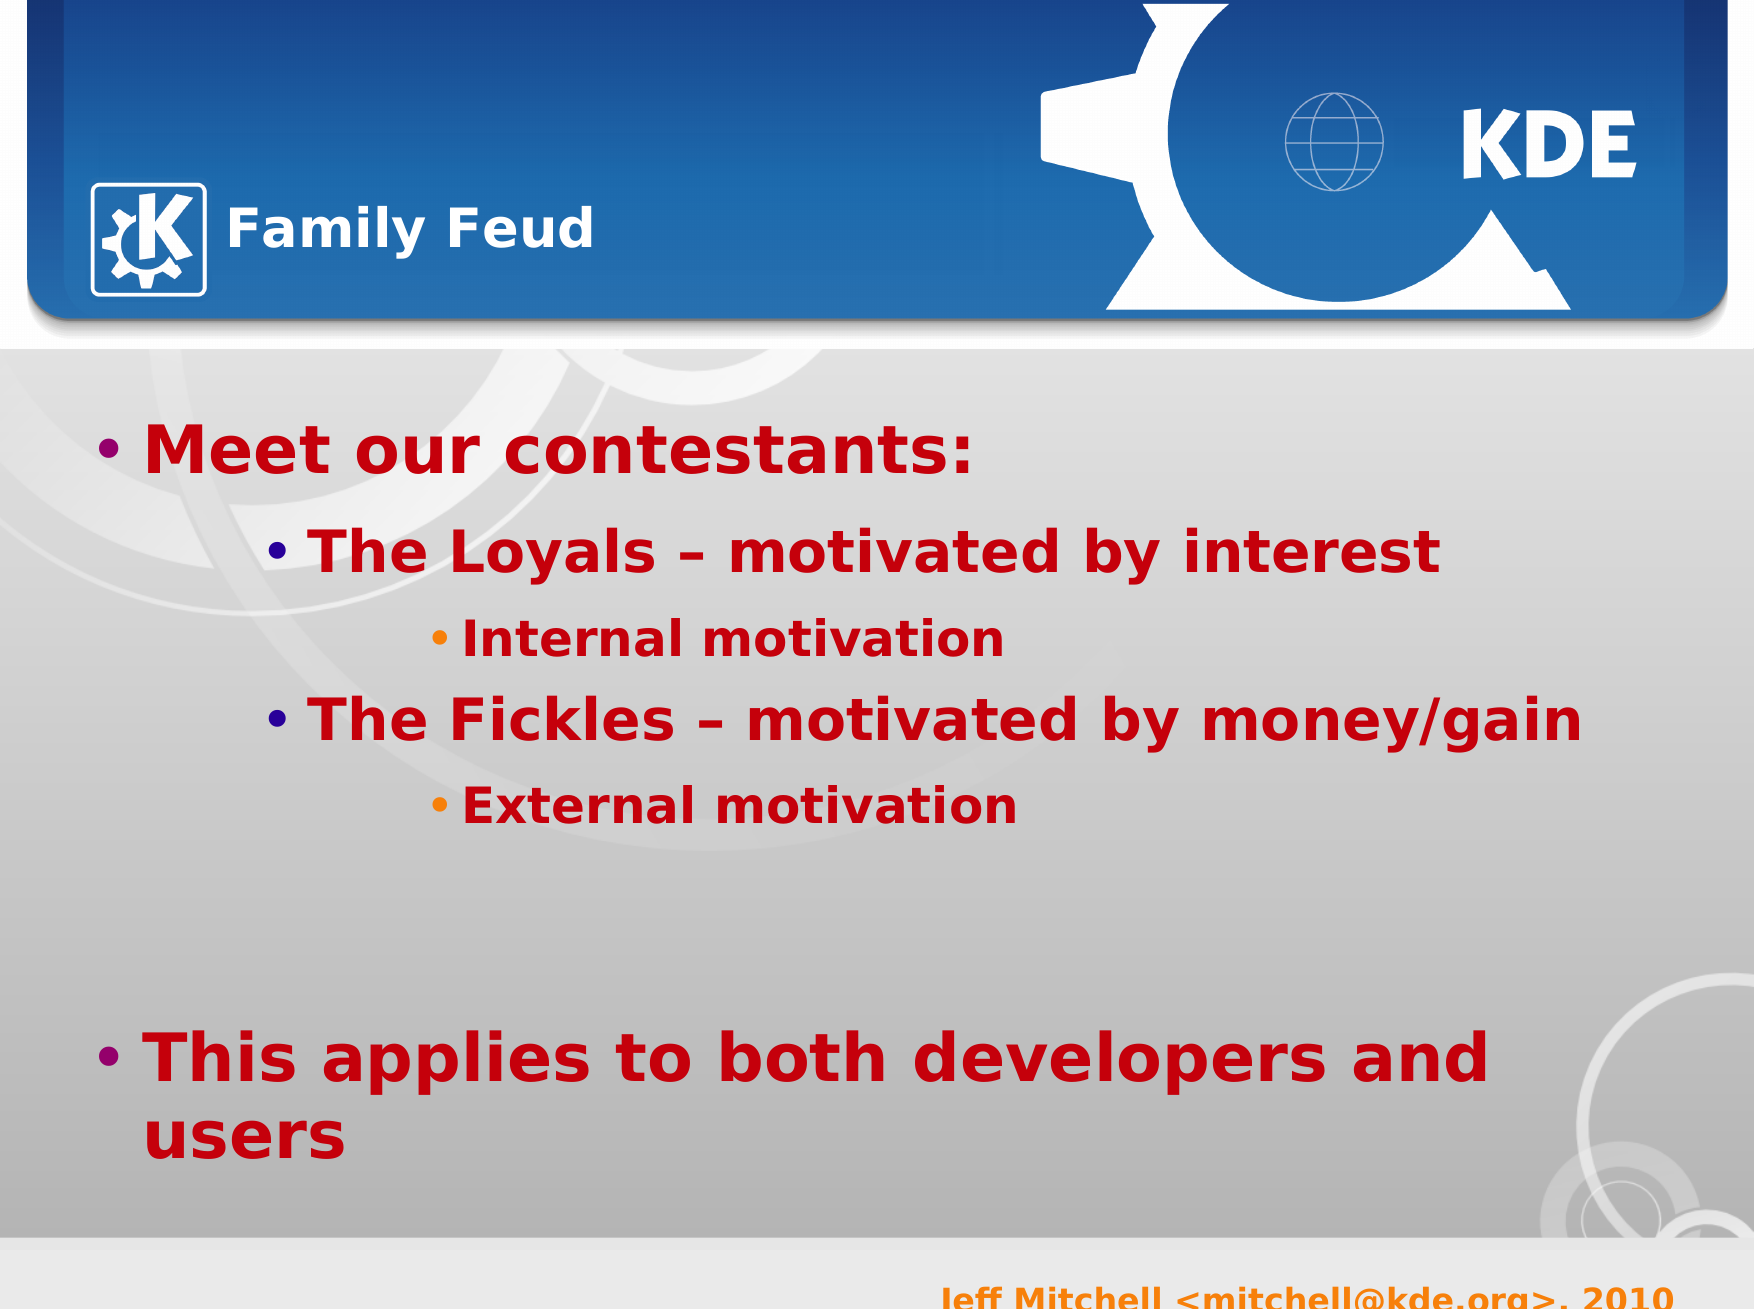

# Family Feud
Meet our contestants:
The Loyals – motivated by interest
Internal motivation
The Fickles – motivated by money/gain
External motivation
This applies to both developers and users